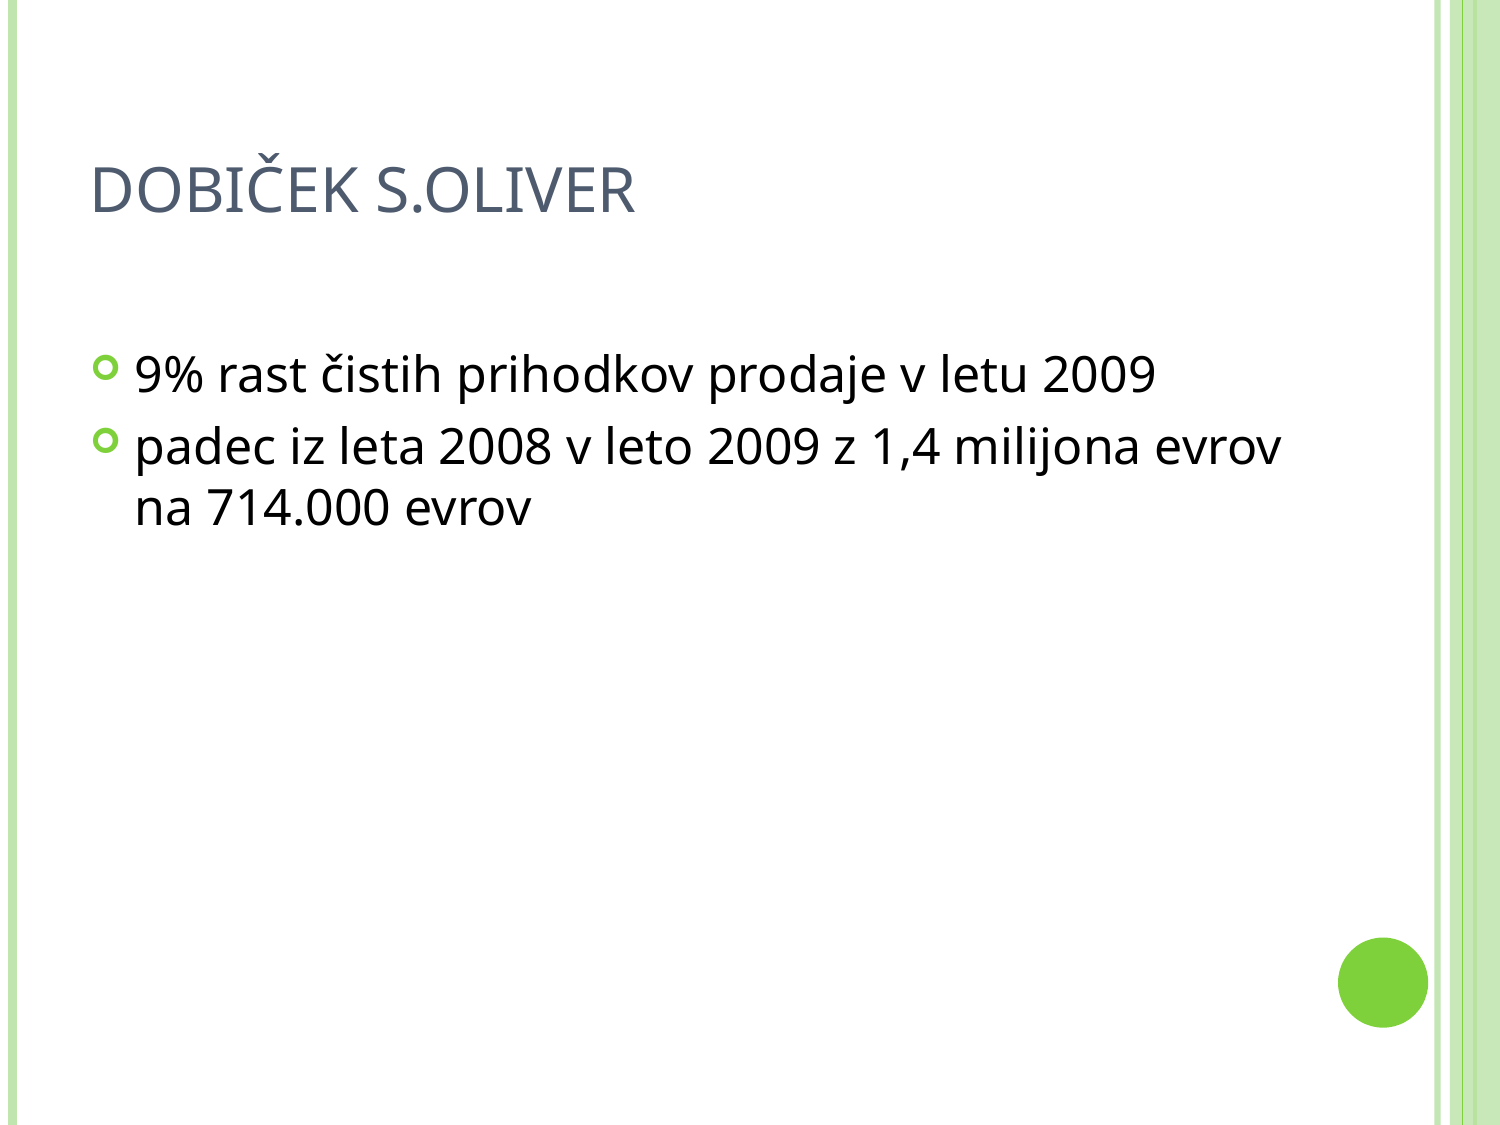

# DOBIČEK S.OLIVER
9% rast čistih prihodkov prodaje v letu 2009
padec iz leta 2008 v leto 2009 z 1,4 milijona evrov na 714.000 evrov